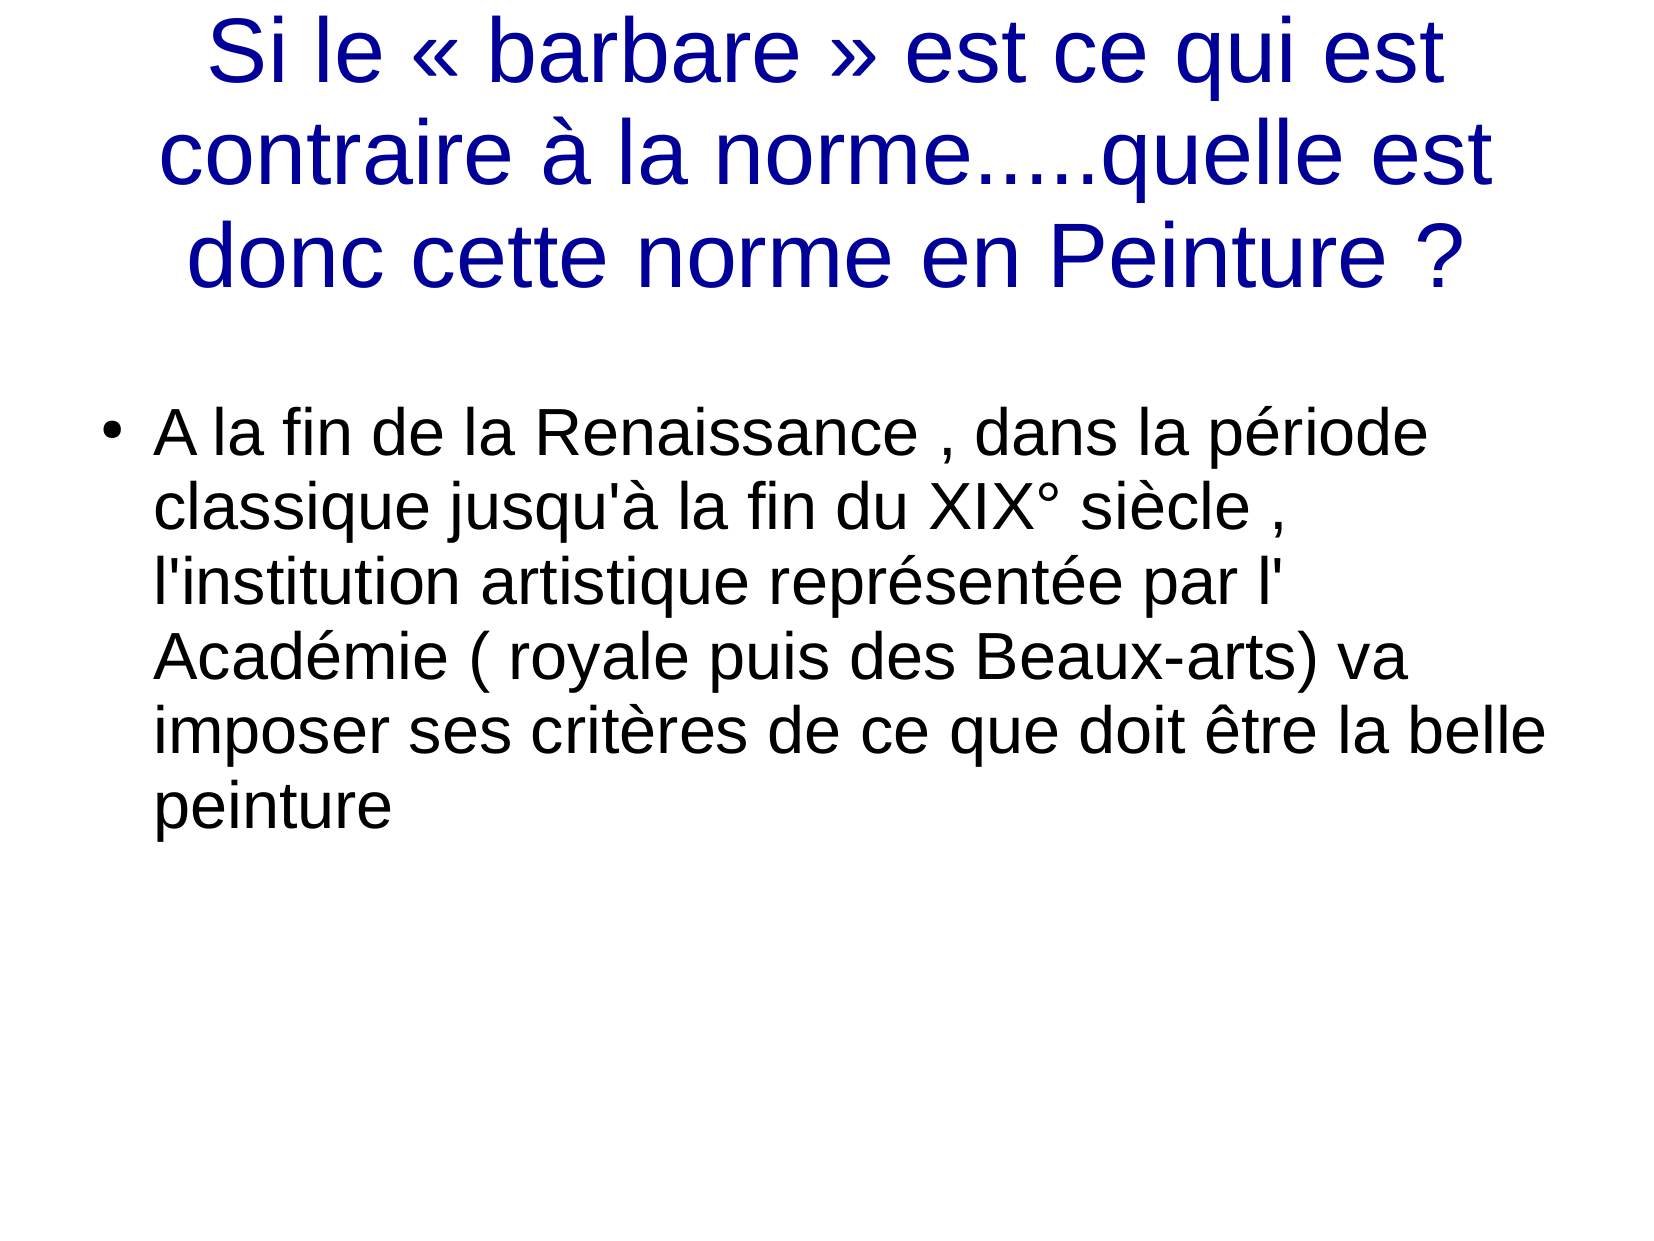

# Si le « barbare » est ce qui est contraire à la norme.....quelle est donc cette norme en Peinture ?
A la fin de la Renaissance , dans la période classique jusqu'à la fin du XIX° siècle , l'institution artistique représentée par l' Académie ( royale puis des Beaux-arts) va imposer ses critères de ce que doit être la belle peinture